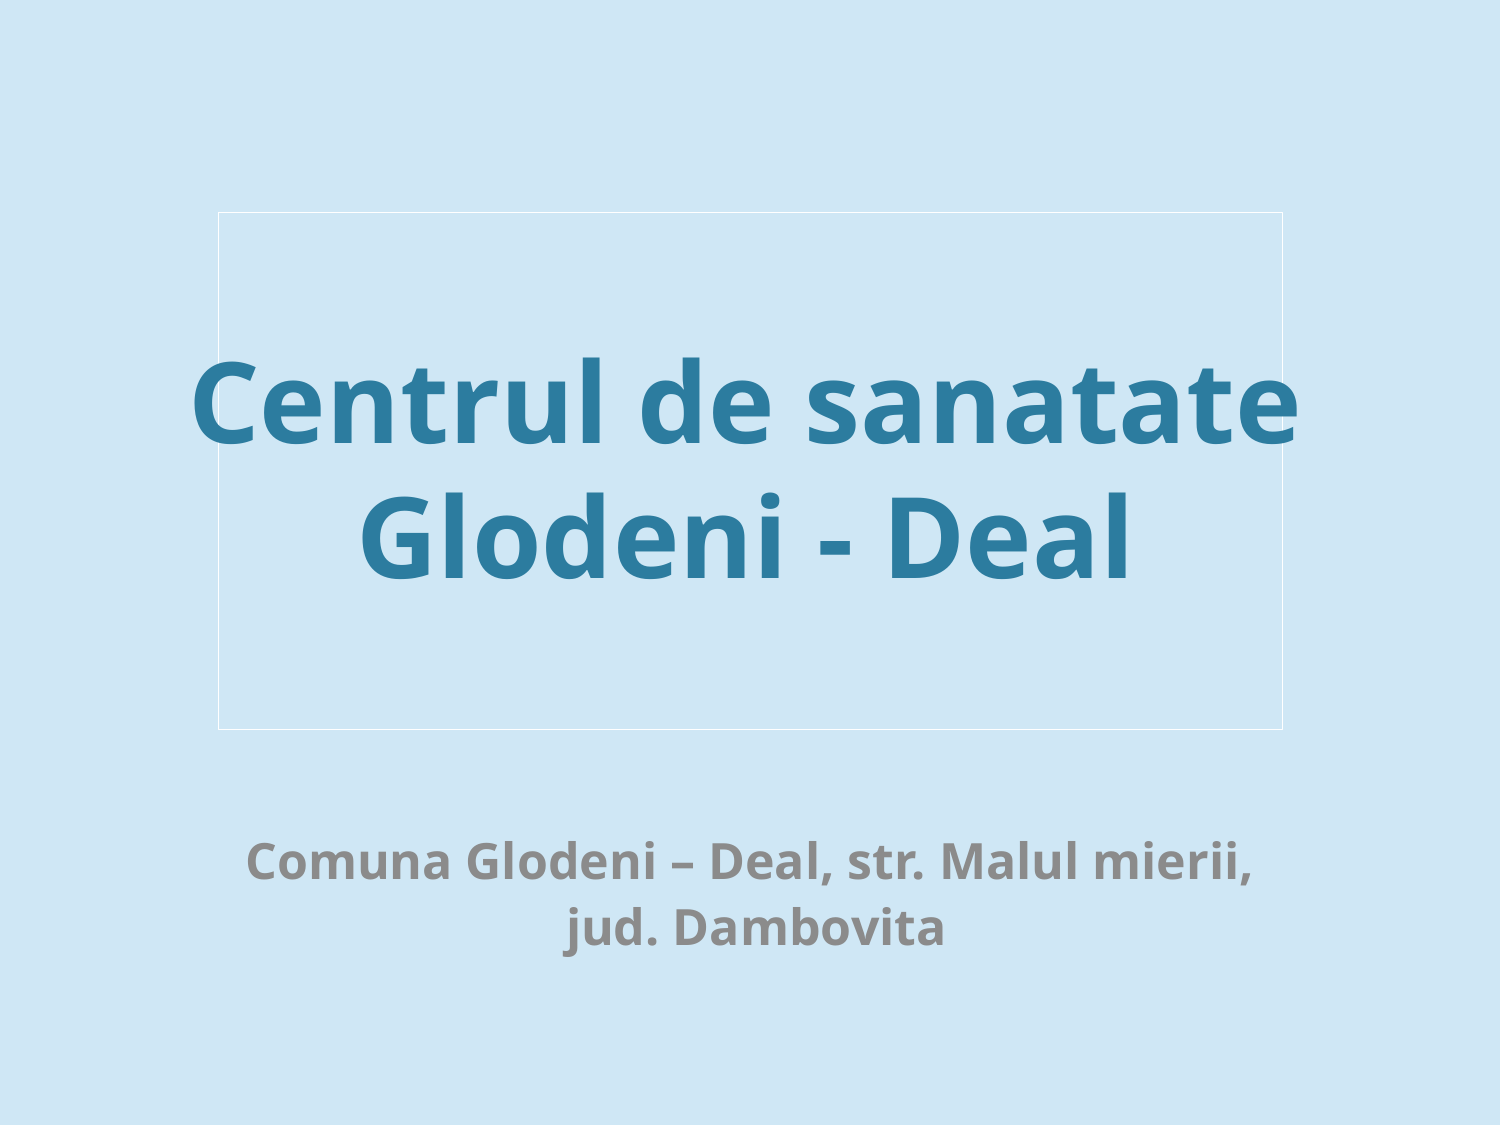

# Centrul de sanatate Glodeni - Deal
Comuna Glodeni – Deal, str. Malul mierii,
 jud. Dambovita